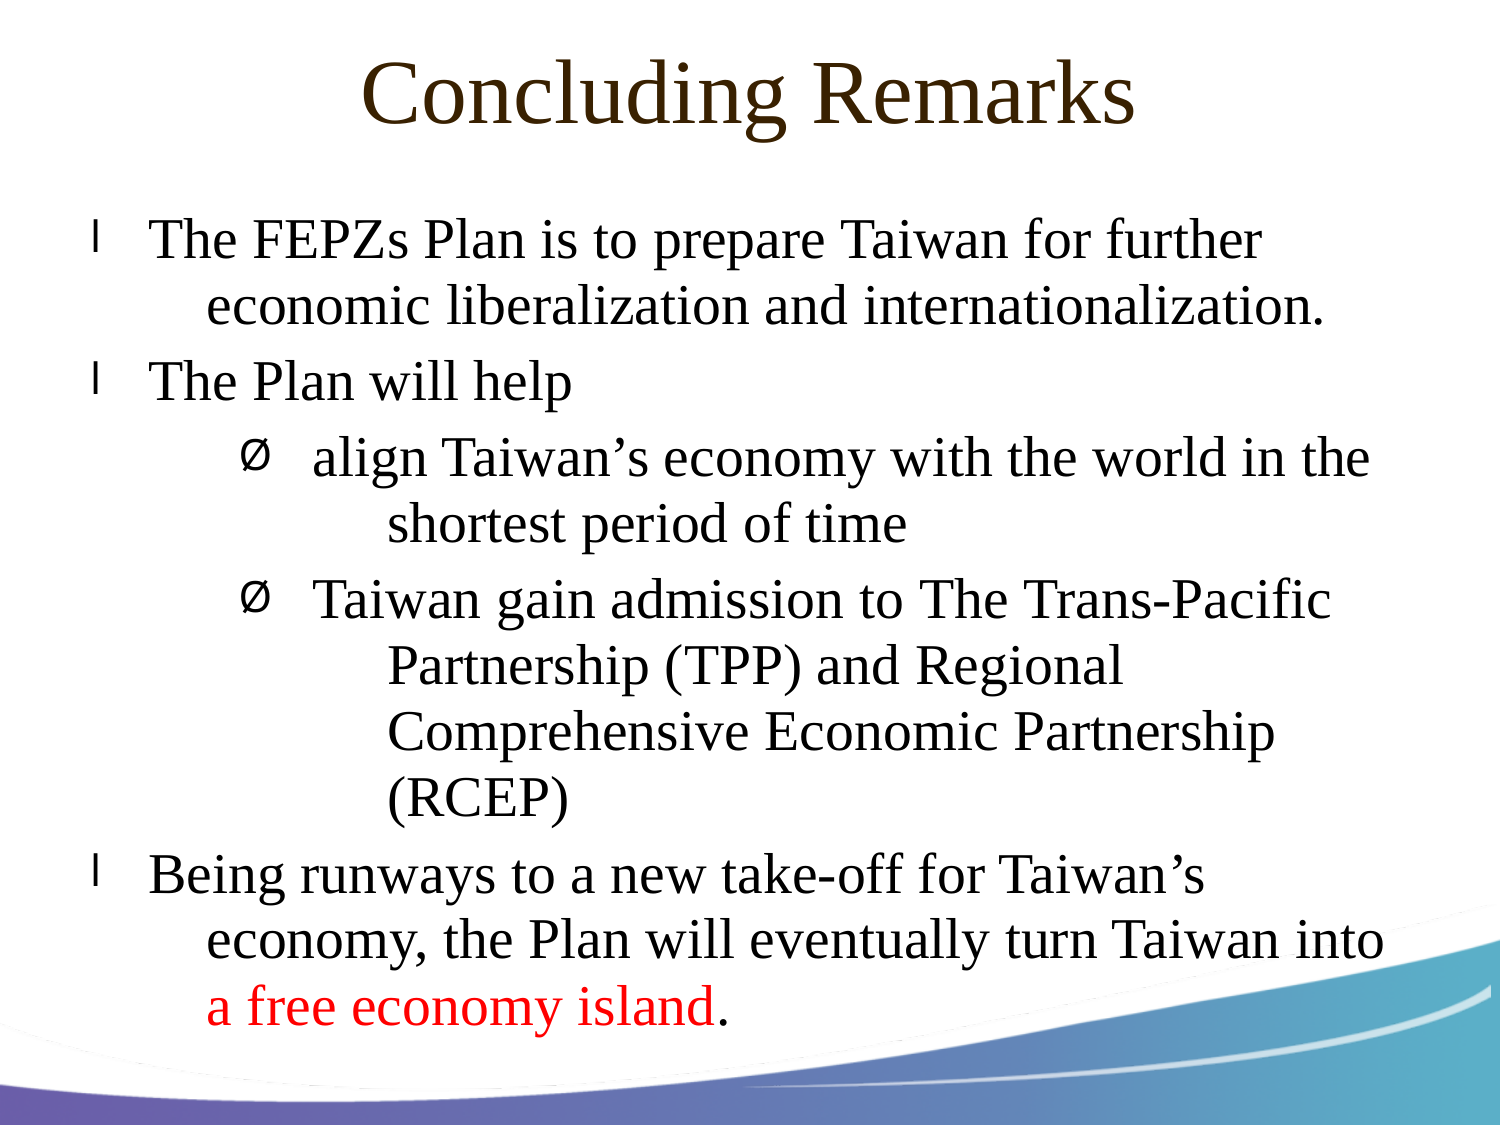

# Concluding Remarks
The FEPZs Plan is to prepare Taiwan for further economic liberalization and internationalization.
The Plan will help
align Taiwan’s economy with the world in the shortest period of time
Taiwan gain admission to The Trans-Pacific Partnership (TPP) and Regional Comprehensive Economic Partnership (RCEP)
Being runways to a new take-off for Taiwan’s economy, the Plan will eventually turn Taiwan into a free economy island.